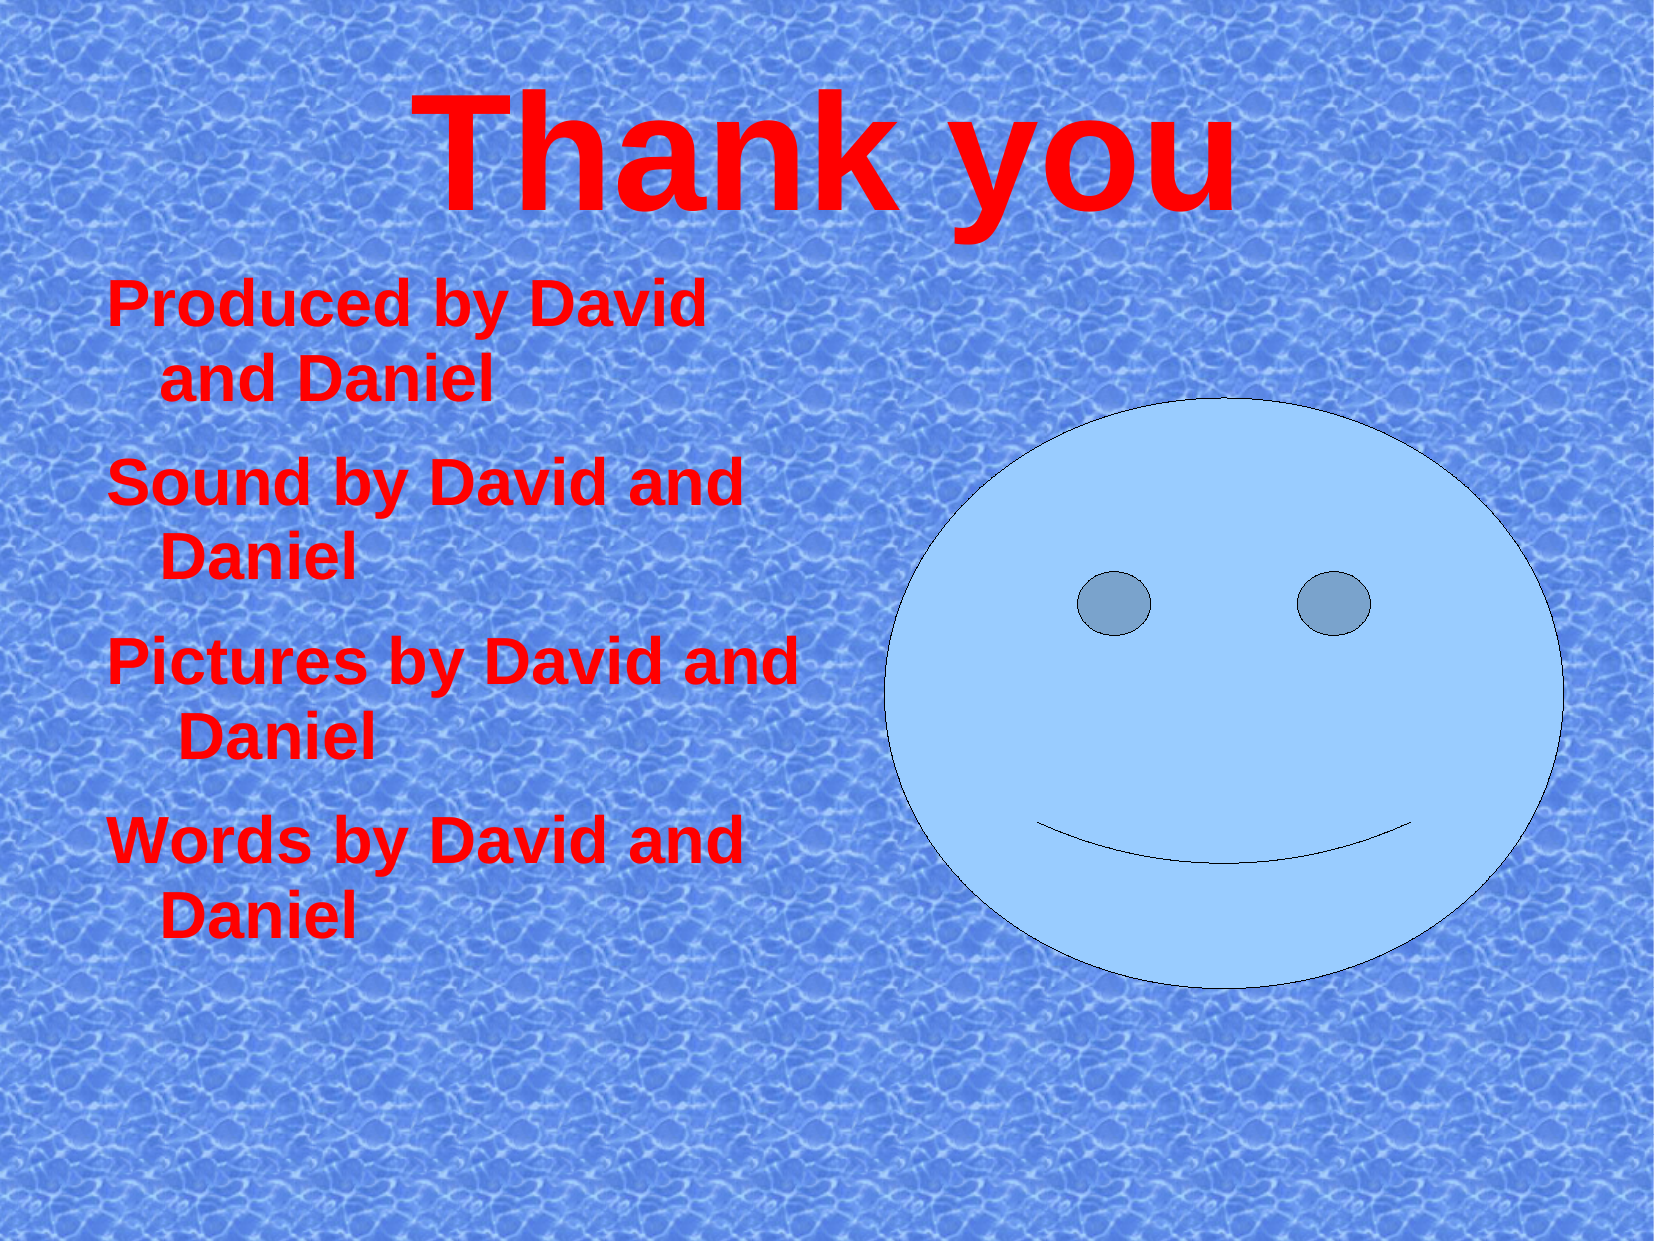

# Thank you
Produced by David and Daniel
Sound by David and Daniel
Pictures by David and Daniel
Words by David and Daniel